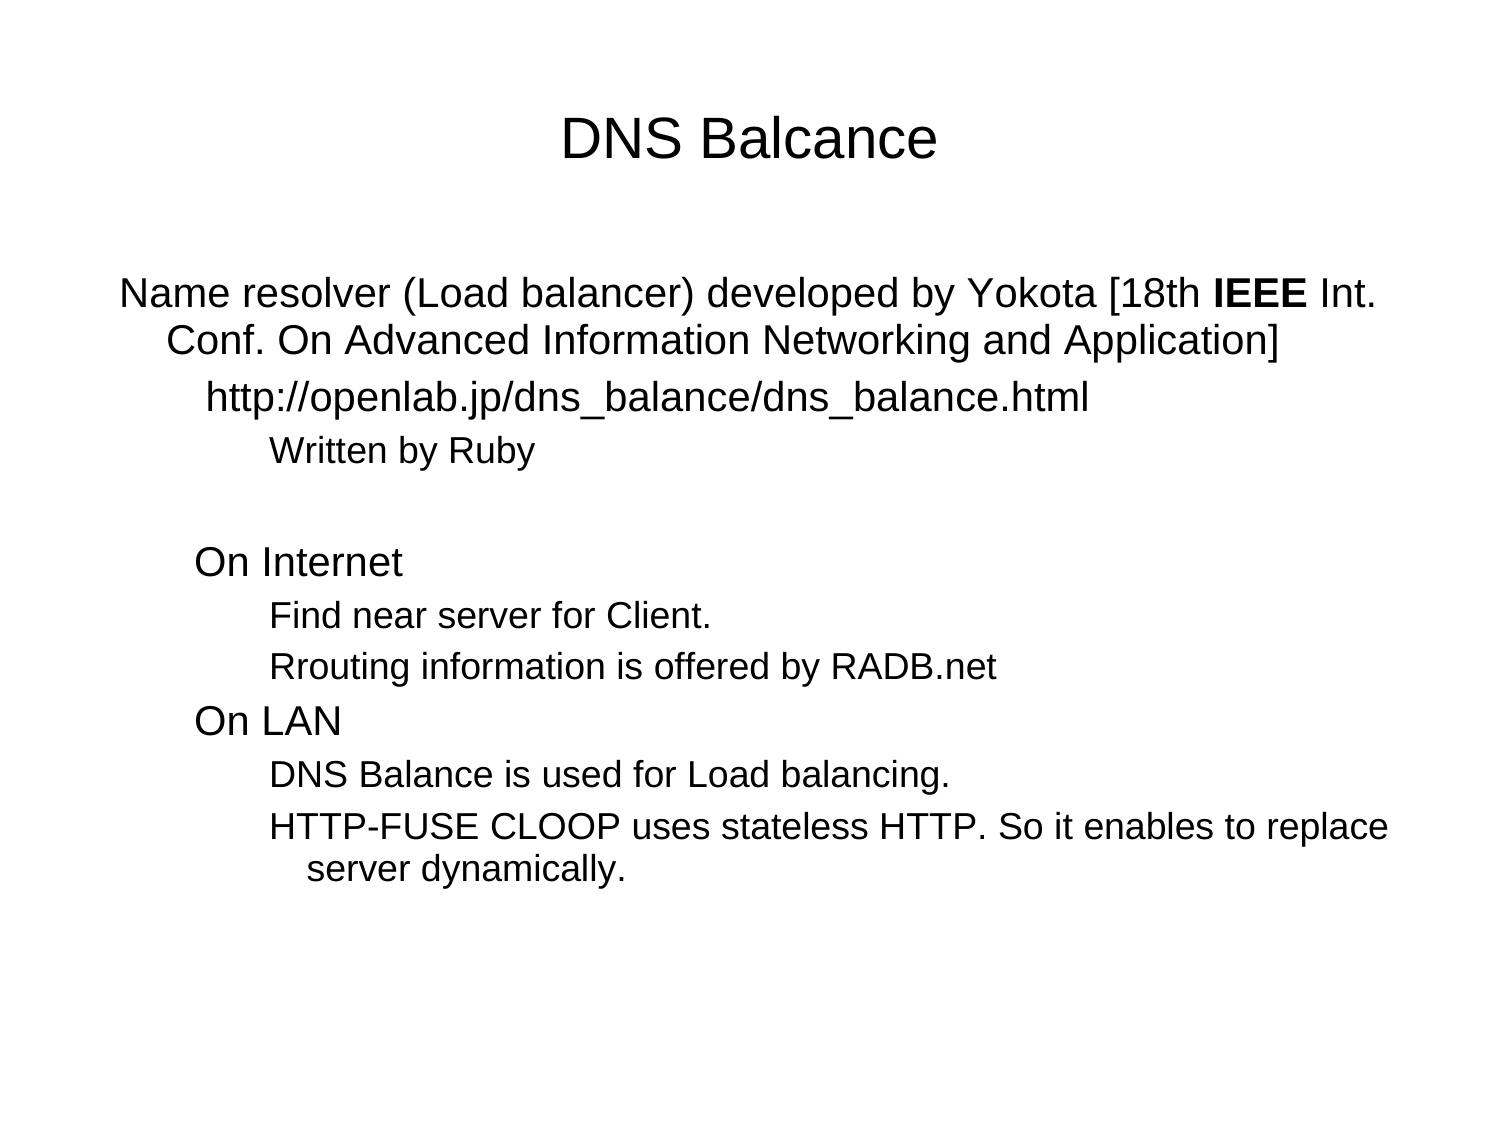

# DNS Balcance
Name resolver (Load balancer) developed by Yokota [18th IEEE Int. Conf. On Advanced Information Networking and Application]
 http://openlab.jp/dns_balance/dns_balance.html
Written by Ruby
On Internet
Find near server for Client.
Rrouting information is offered by RADB.net
On LAN
DNS Balance is used for Load balancing.
HTTP-FUSE CLOOP uses stateless HTTP. So it enables to replace server dynamically.